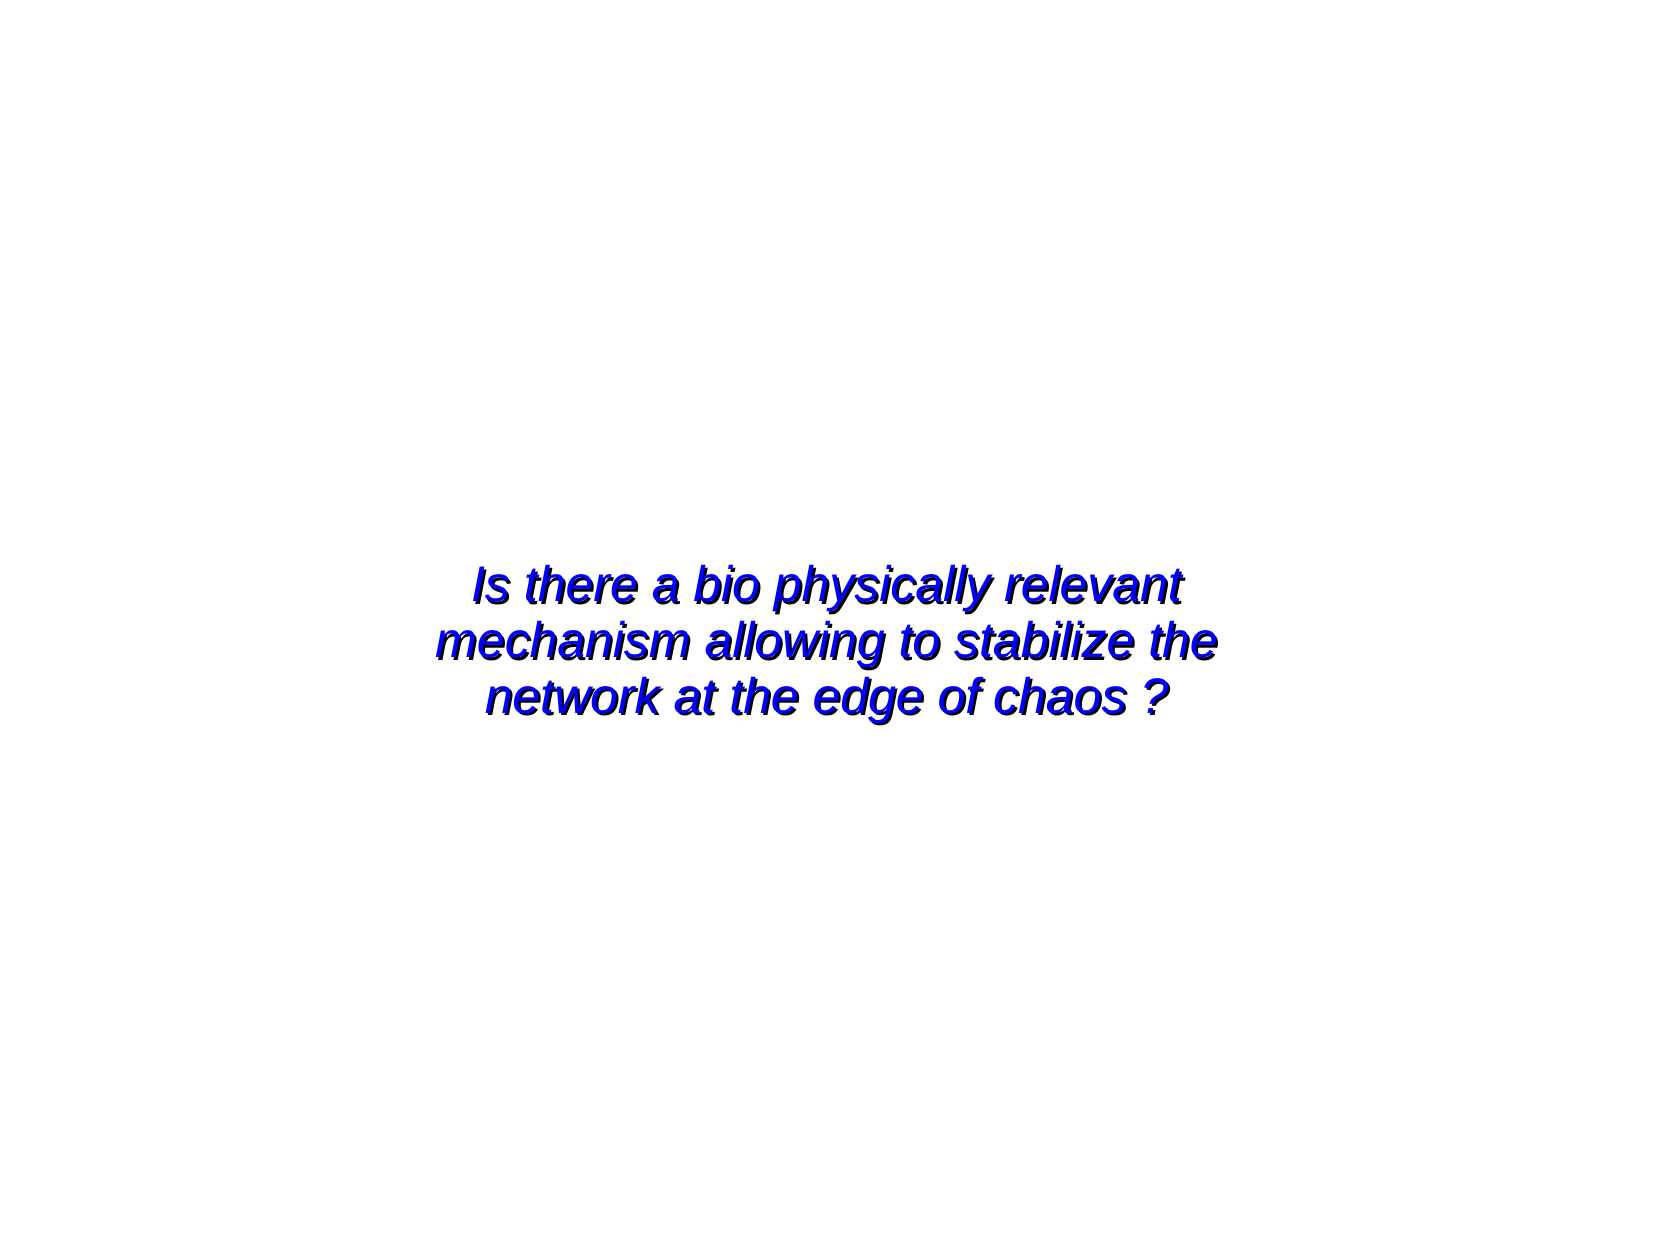

Is there a bio physically relevant mechanism allowing to stabilize the network at the edge of chaos ?